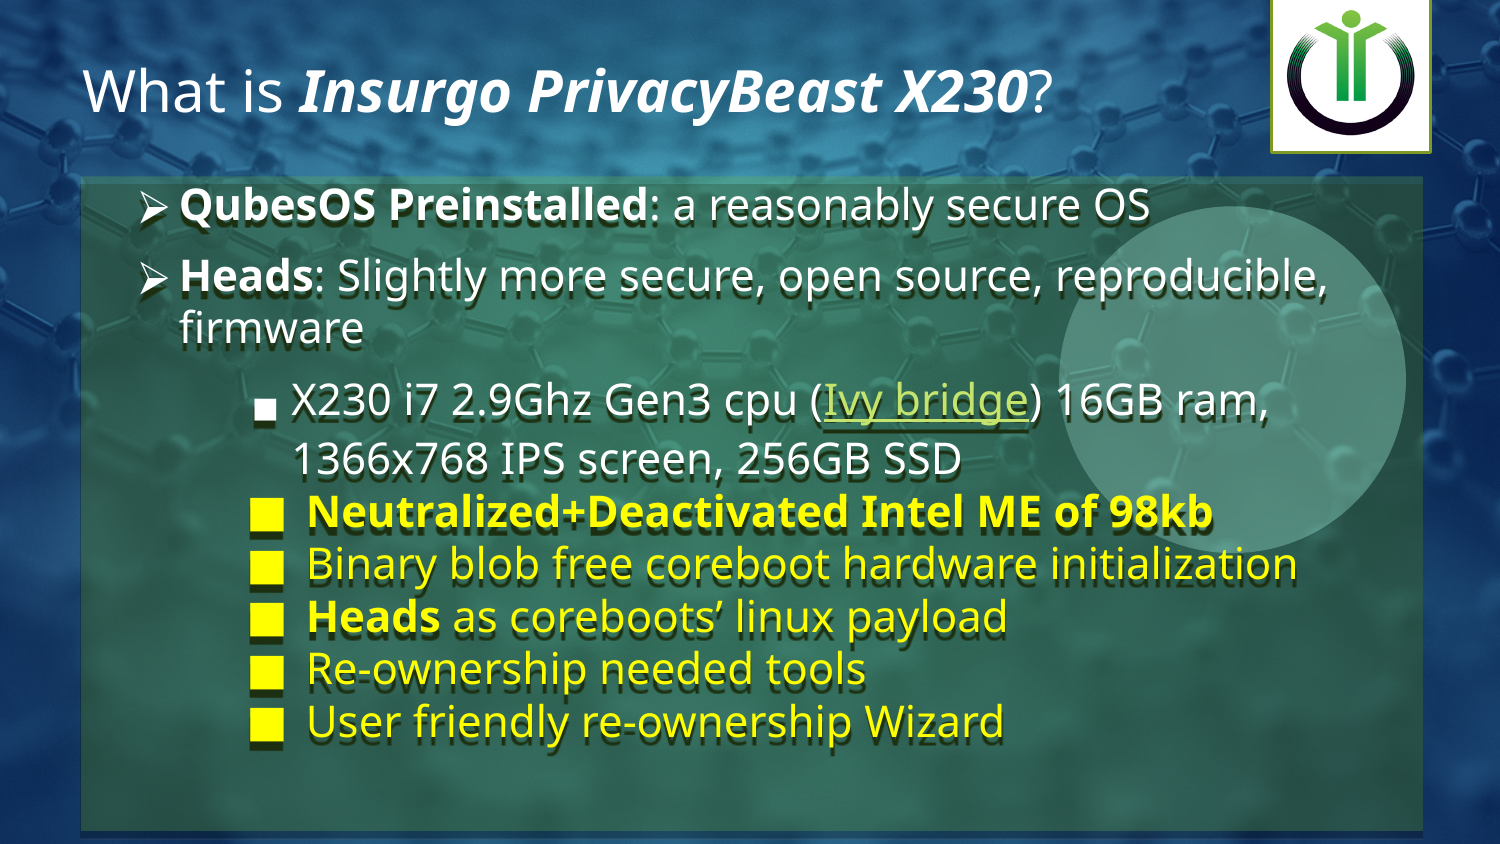

What is Insurgo PrivacyBeast X230?
QubesOS Preinstalled: a reasonably secure OS
Heads: Slightly more secure, open source, reproducible, firmware
X230 i7 2.9Ghz Gen3 cpu (Ivy bridge) 16GB ram, 1366x768 IPS screen, 256GB SSD
Neutralized+Deactivated Intel ME of 98kb
Binary blob free coreboot hardware initialization
Heads as coreboots’ linux payload
Re-ownership needed tools
User friendly re-ownership Wizard